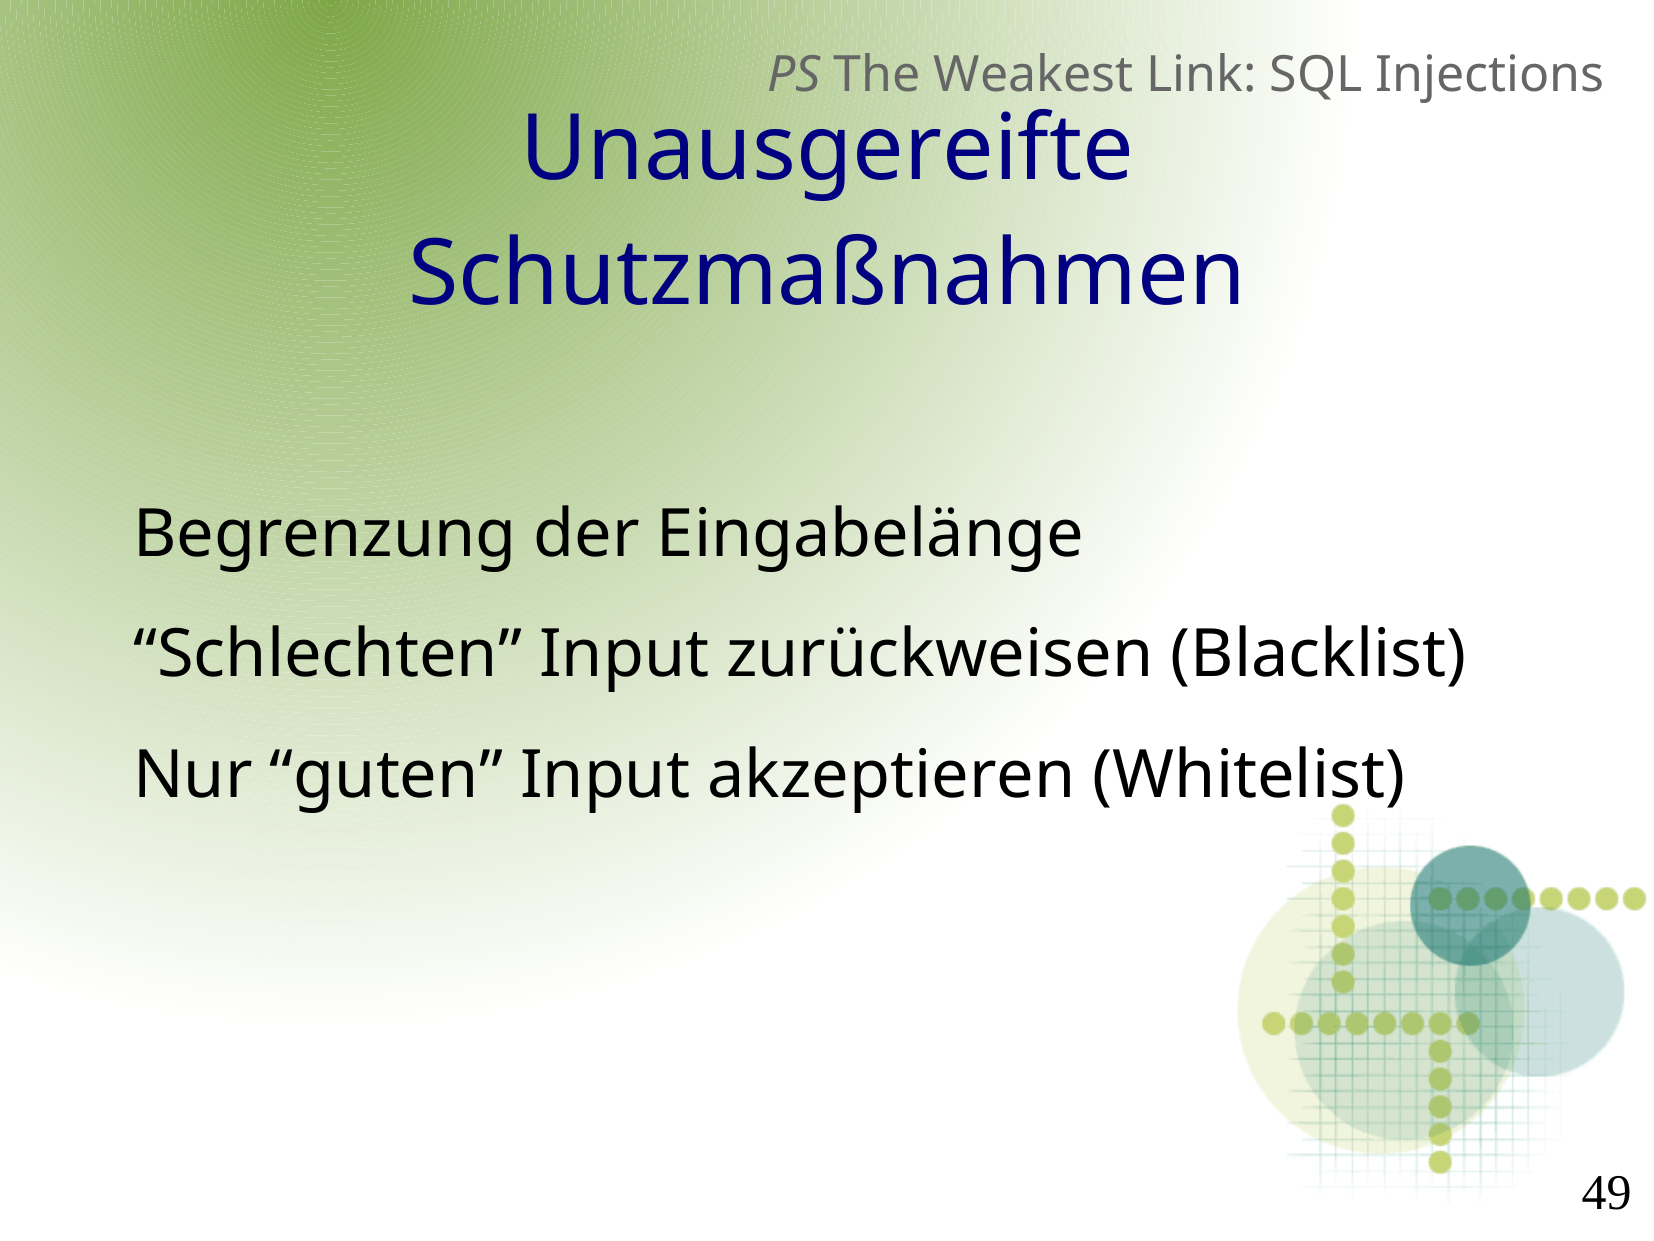

# Unausgereifte Schutzmaßnahmen
Begrenzung der Eingabelänge
“Schlechten” Input zurückweisen (Blacklist)
Nur “guten” Input akzeptieren (Whitelist)